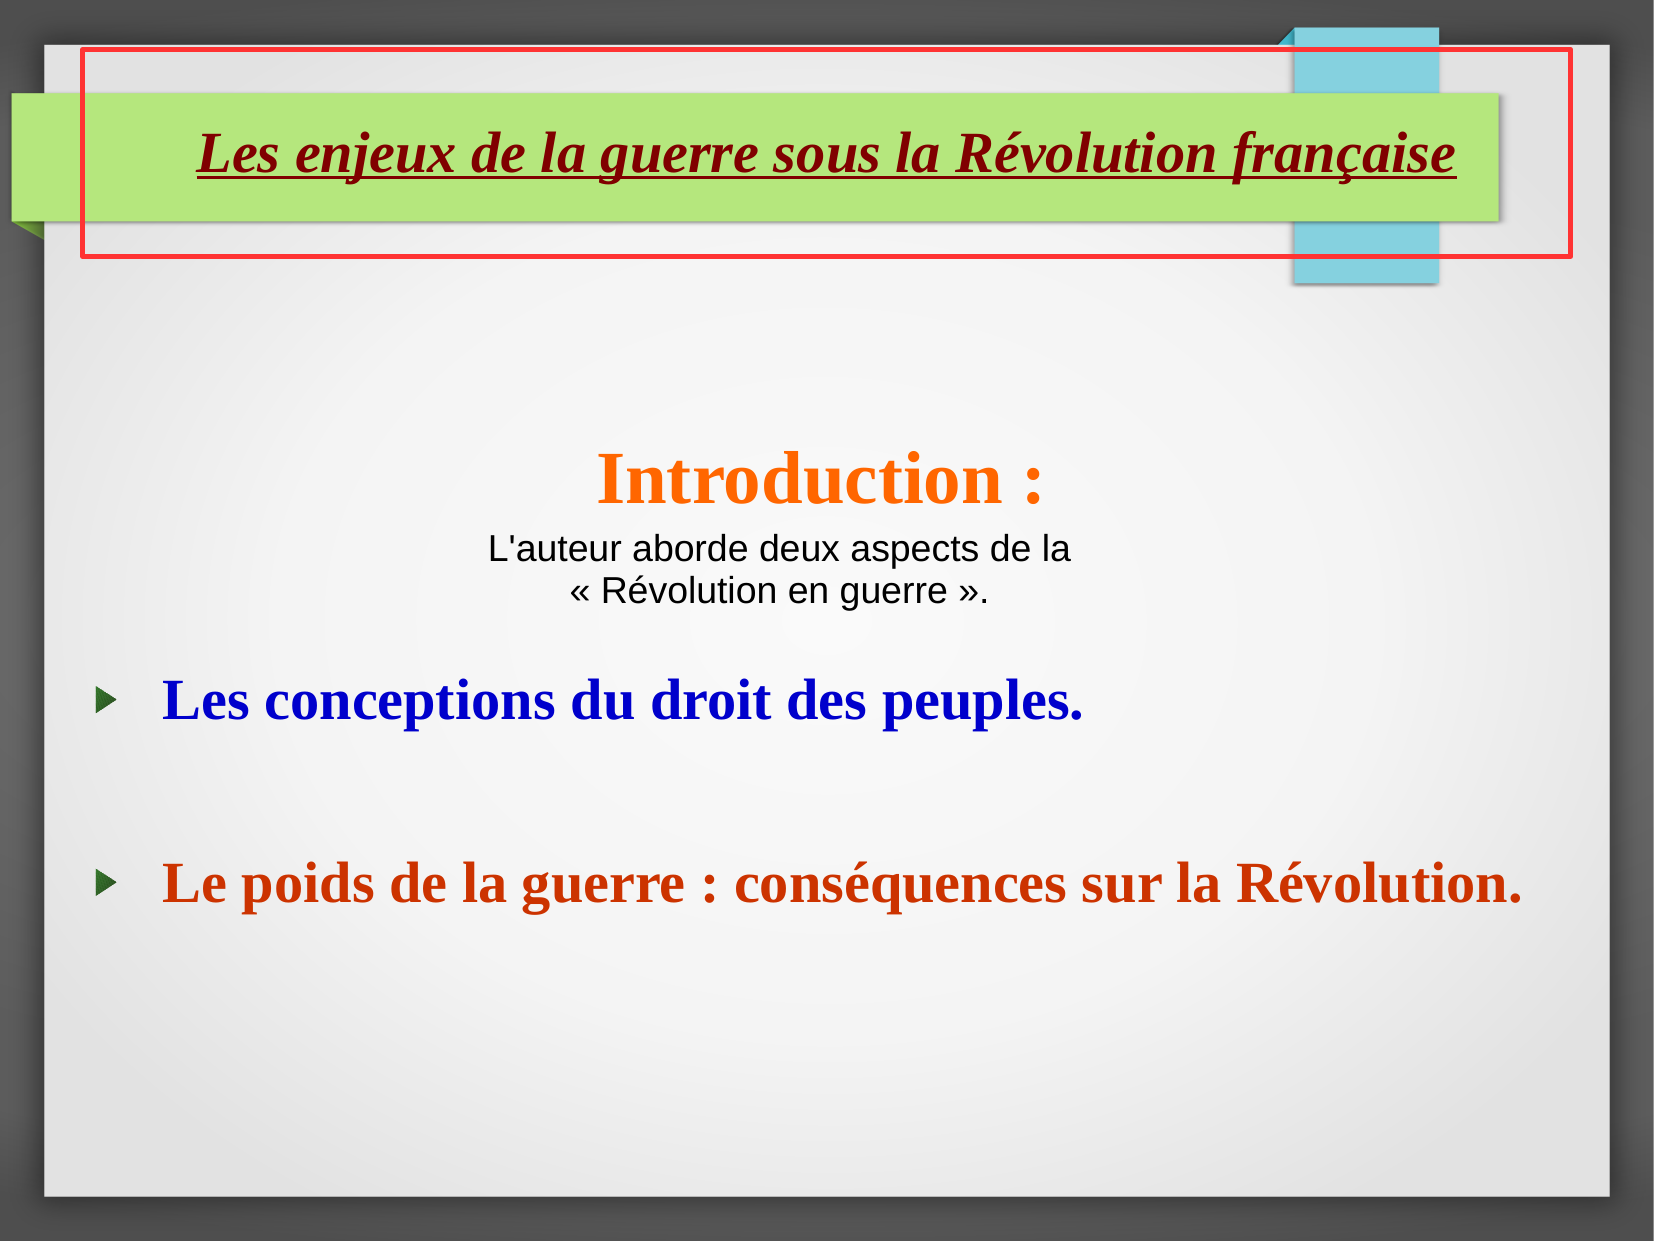

# Les enjeux de la guerre sous la Révolution française
Introduction :
 Les conceptions du droit des peuples.
 Le poids de la guerre : conséquences sur la Révolution.
L'auteur aborde deux aspects de la « Révolution en guerre ».